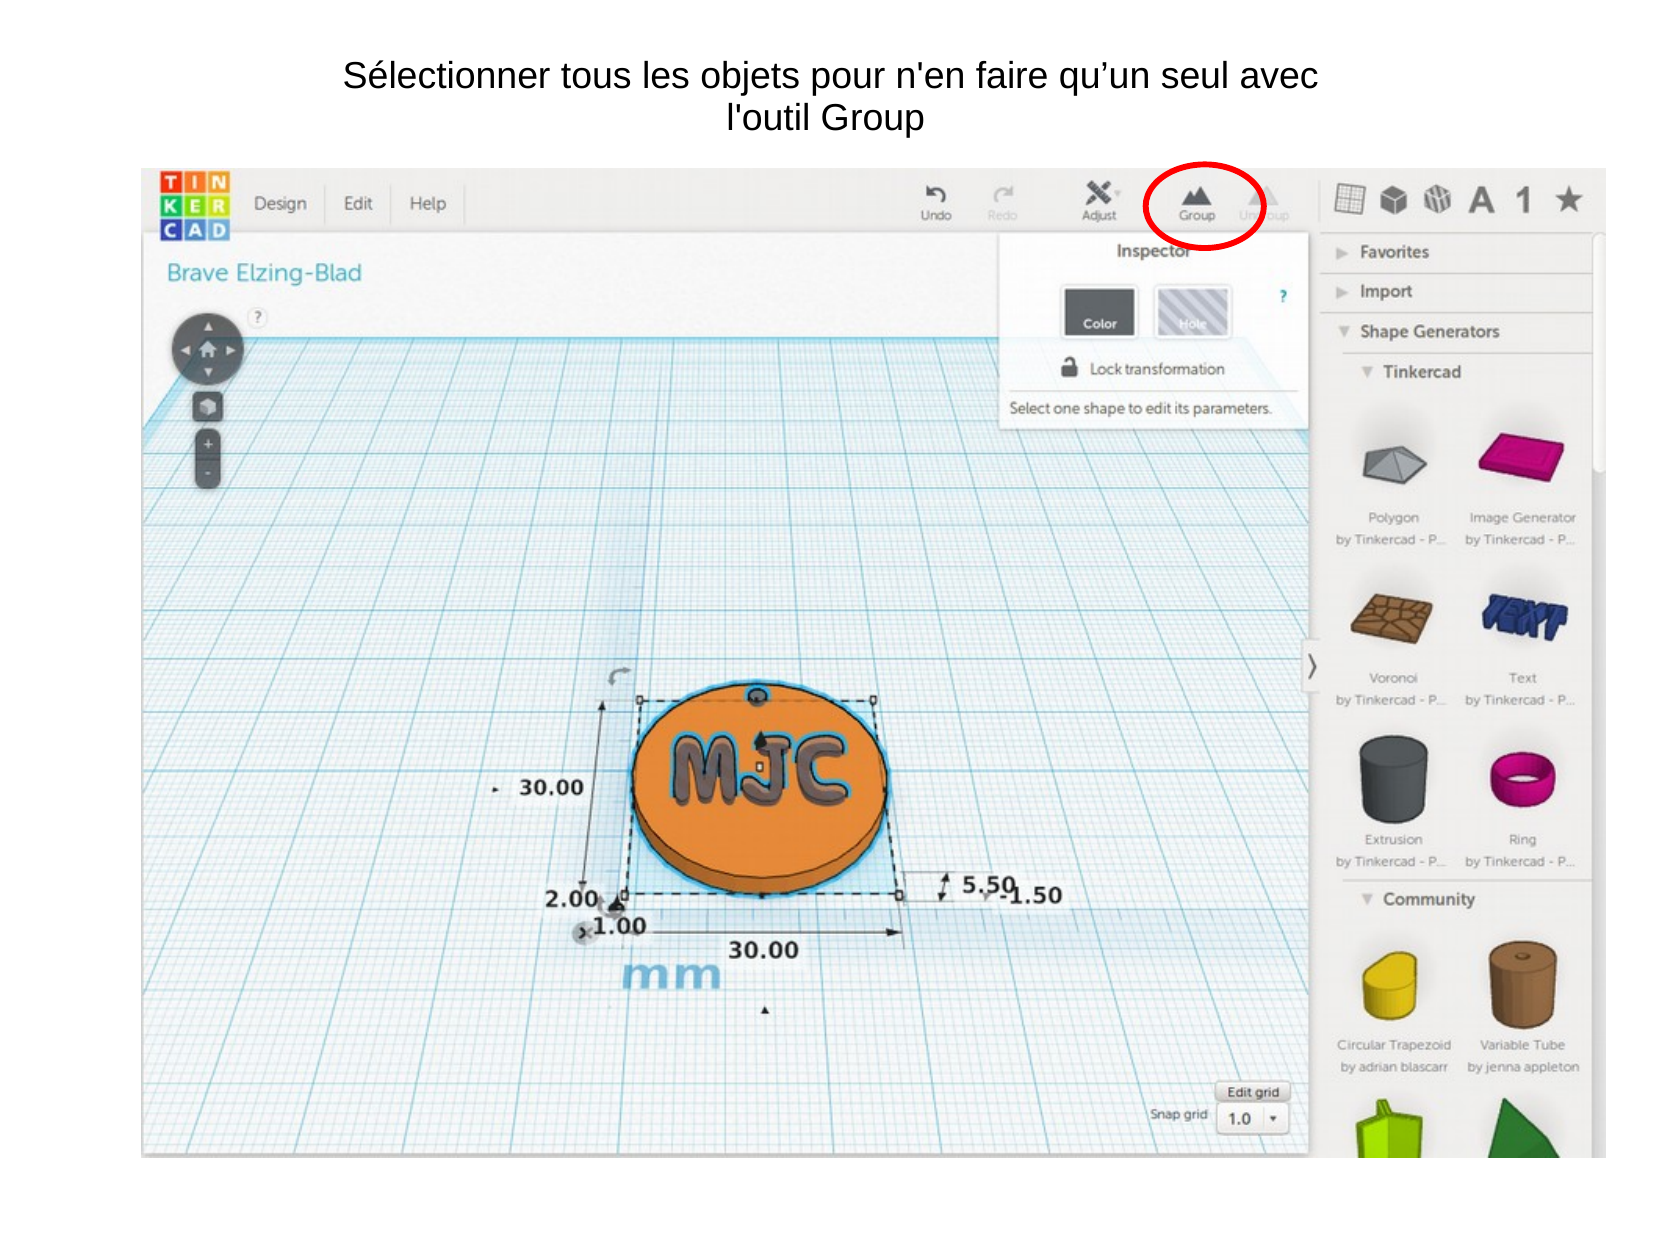

Sélectionner tous les objets pour n'en faire qu’un seul avec l'outil Group